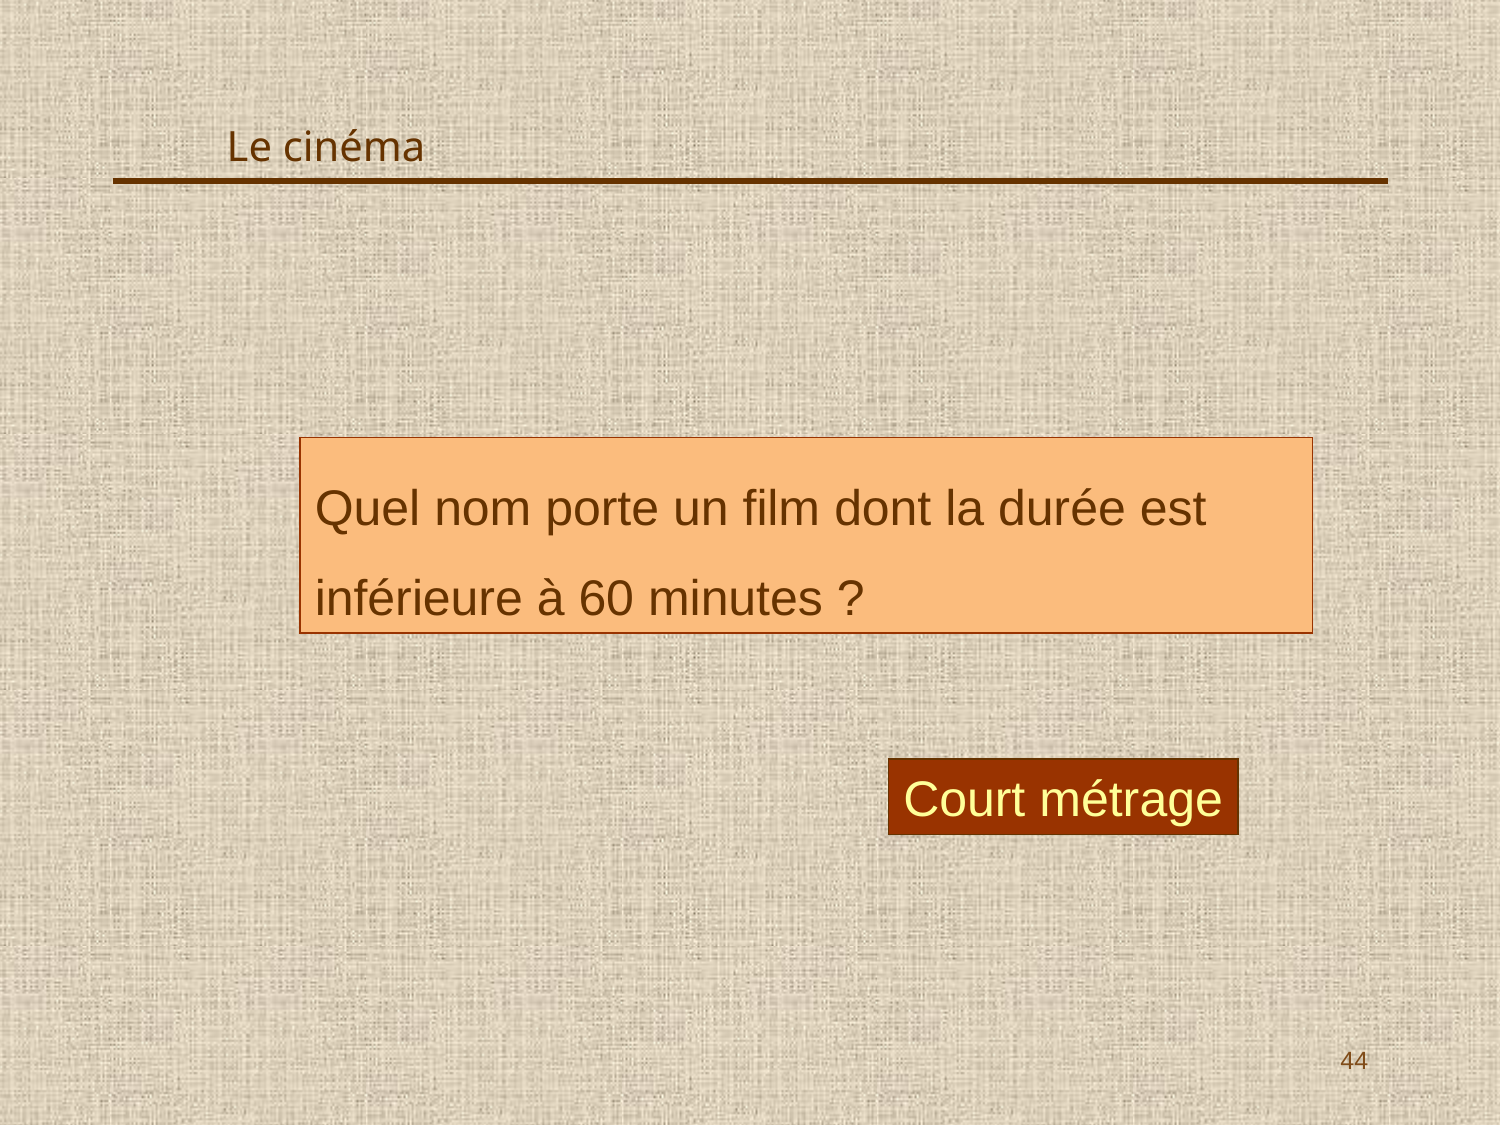

Le cinéma
Quel nom porte un film dont la durée est inférieure à 60 minutes ?
Court métrage
44